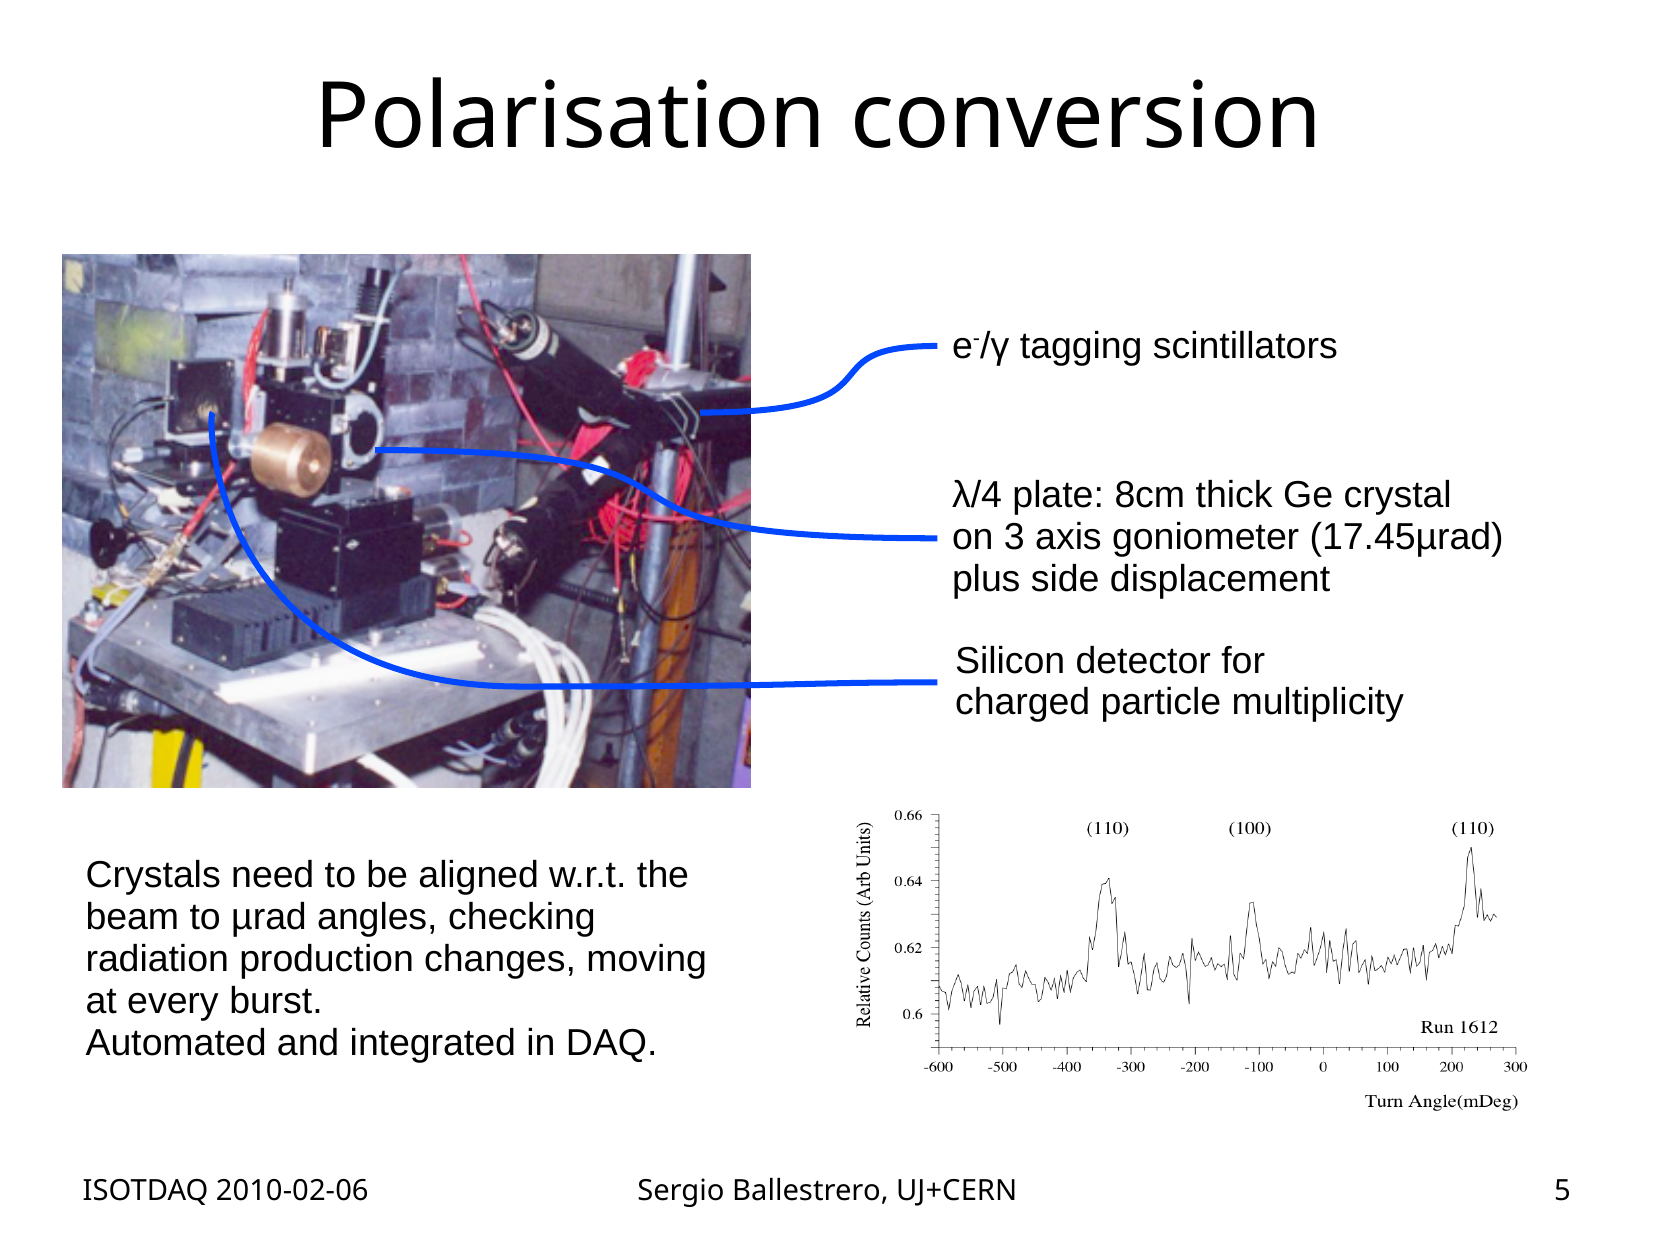

# Polarisation conversion
e-/γ tagging scintillators
λ/4 plate: 8cm thick Ge crystal
on 3 axis goniometer (17.45µrad)
plus side displacement
Silicon detector for charged particle multiplicity
Crystals need to be aligned w.r.t. the beam to µrad angles, checking radiation production changes, moving at every burst.
Automated and integrated in DAQ.
ISOTDAQ - Ankara 2010-02-05
5